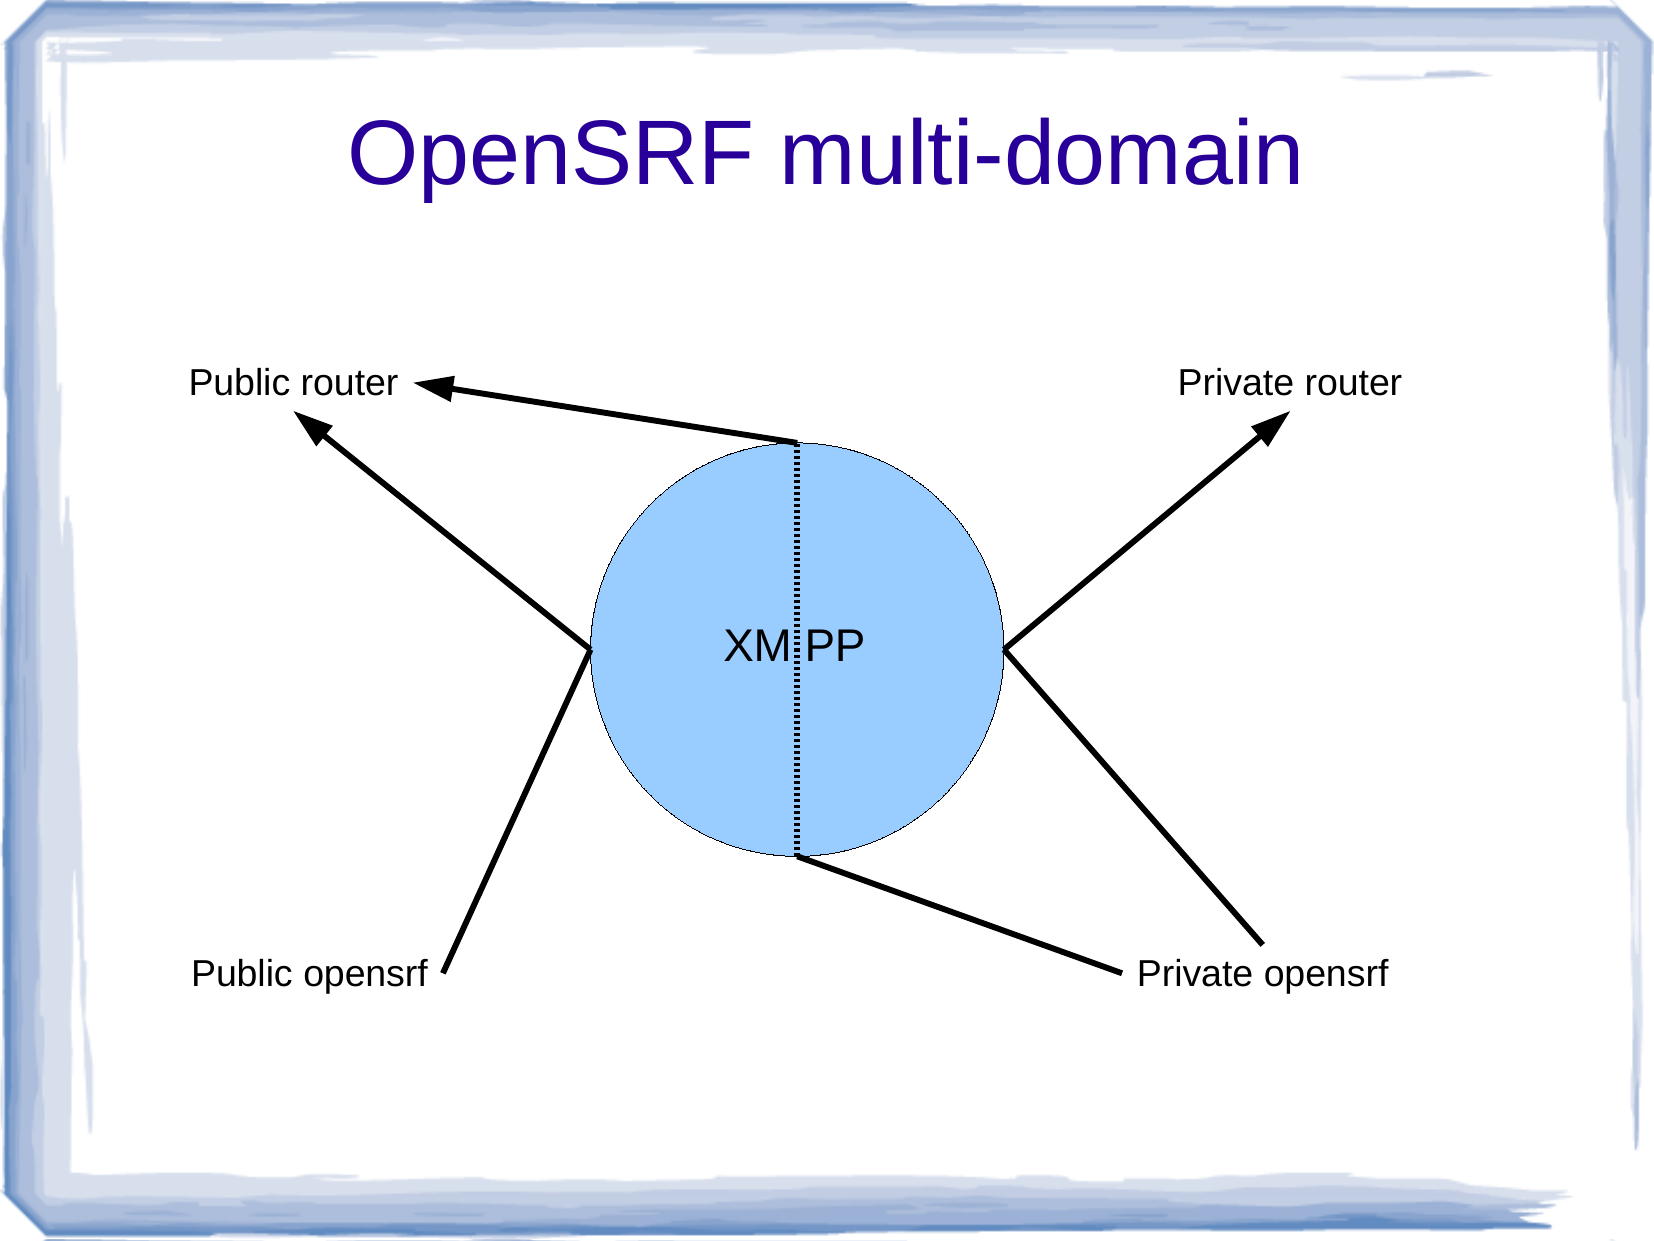

# OpenSRF multi-domain
Public router
Private router
XM PP
Public opensrf
Private opensrf